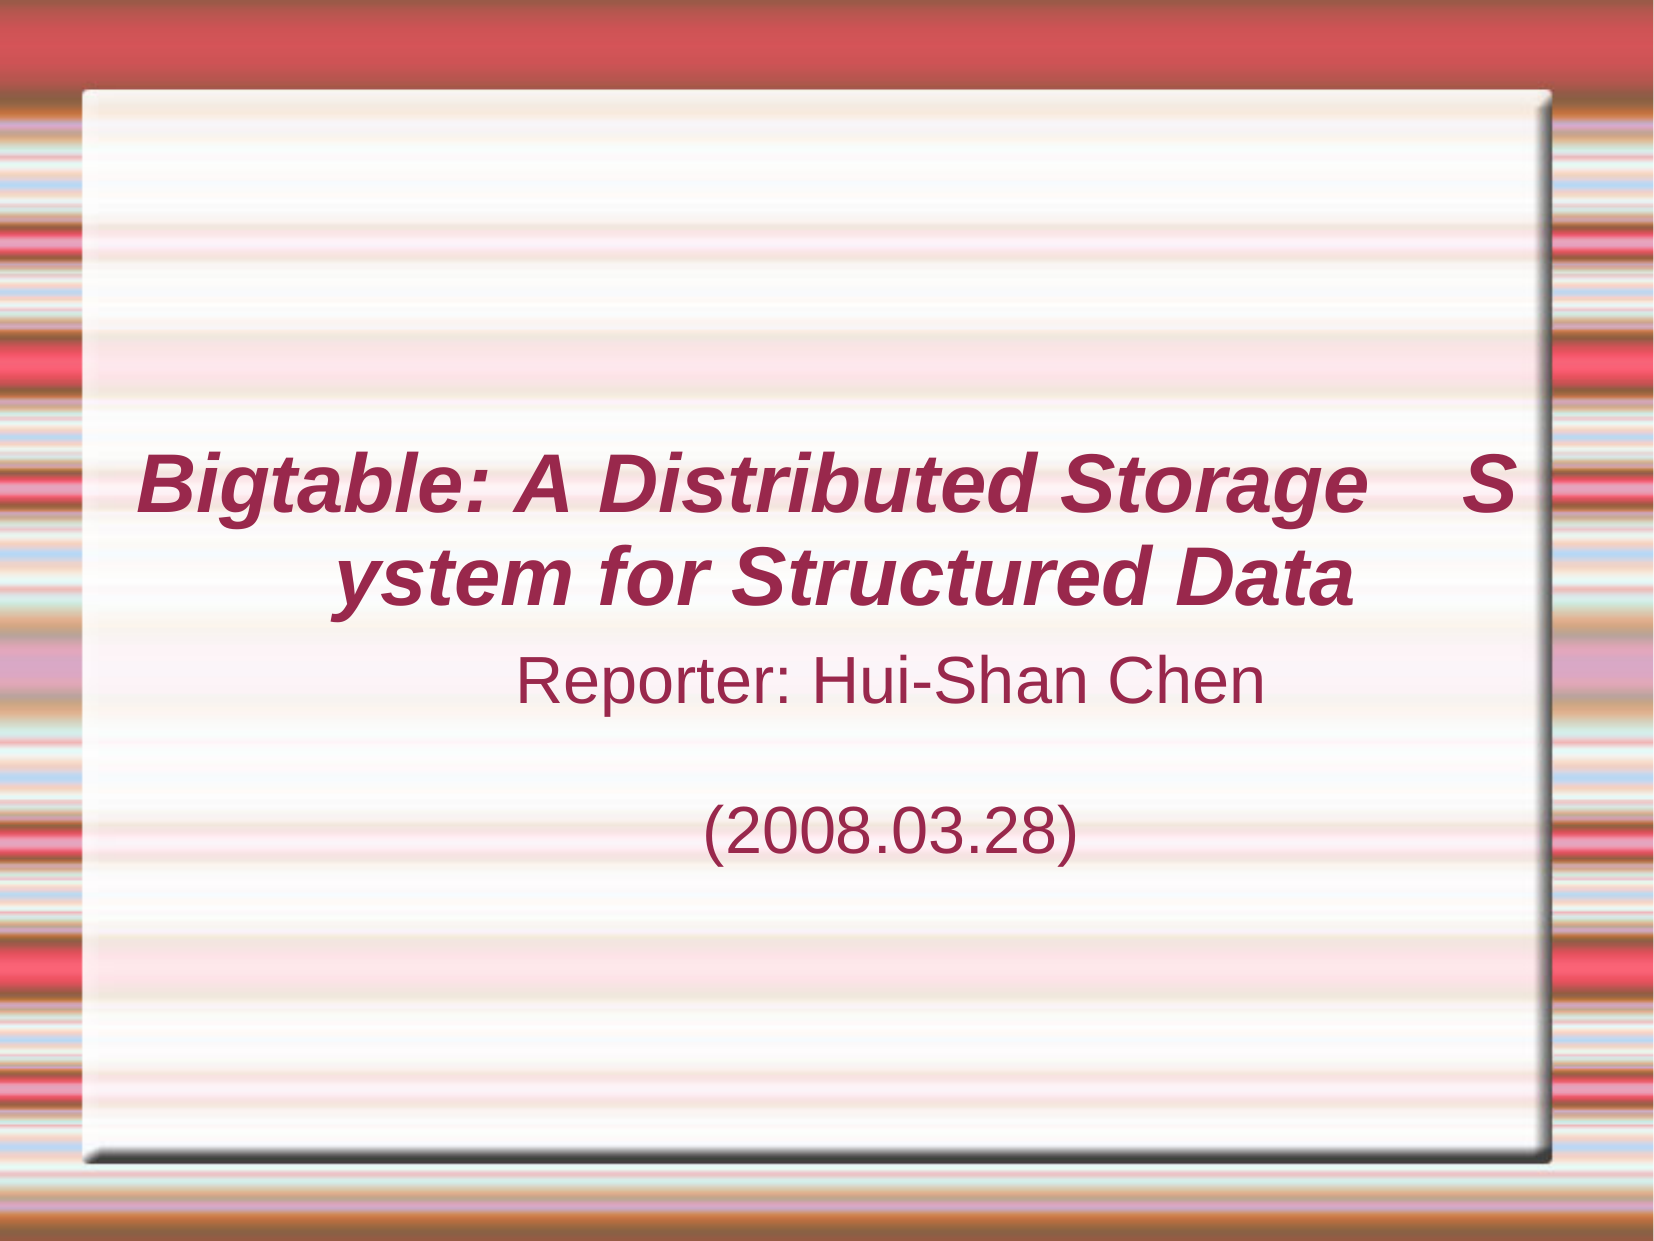

# Bigtable: A Distributed Storage System for Structured Data
Reporter: Hui-Shan Chen
(2008.03.28)